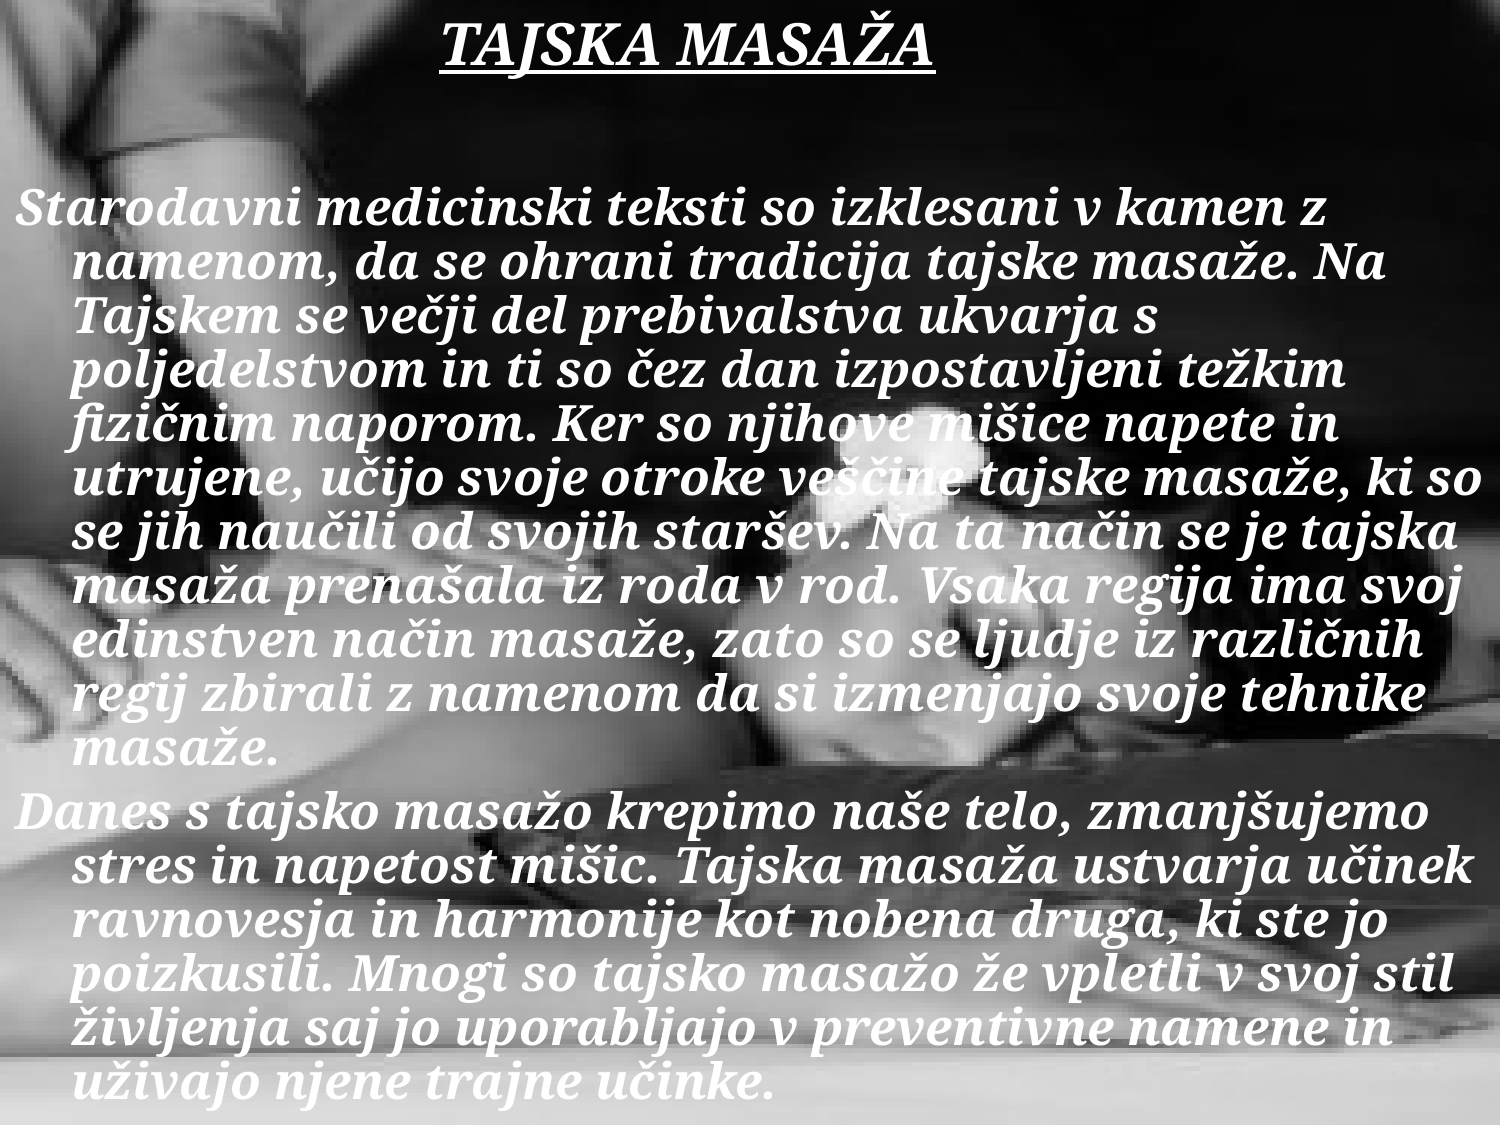

#
TAJSKA MASAŽA
Starodavni medicinski teksti so izklesani v kamen z namenom, da se ohrani tradicija tajske masaže. Na Tajskem se večji del prebivalstva ukvarja s poljedelstvom in ti so čez dan izpostavljeni težkim fizičnim naporom. Ker so njihove mišice napete in utrujene, učijo svoje otroke veščine tajske masaže, ki so se jih naučili od svojih staršev. Na ta način se je tajska masaža prenašala iz roda v rod. Vsaka regija ima svoj edinstven način masaže, zato so se ljudje iz različnih regij zbirali z namenom da si izmenjajo svoje tehnike masaže.
Danes s tajsko masažo krepimo naše telo, zmanjšujemo stres in napetost mišic. Tajska masaža ustvarja učinek ravnovesja in harmonije kot nobena druga, ki ste jo poizkusili. Mnogi so tajsko masažo že vpletli v svoj stil življenja saj jo uporabljajo v preventivne namene in uživajo njene trajne učinke.